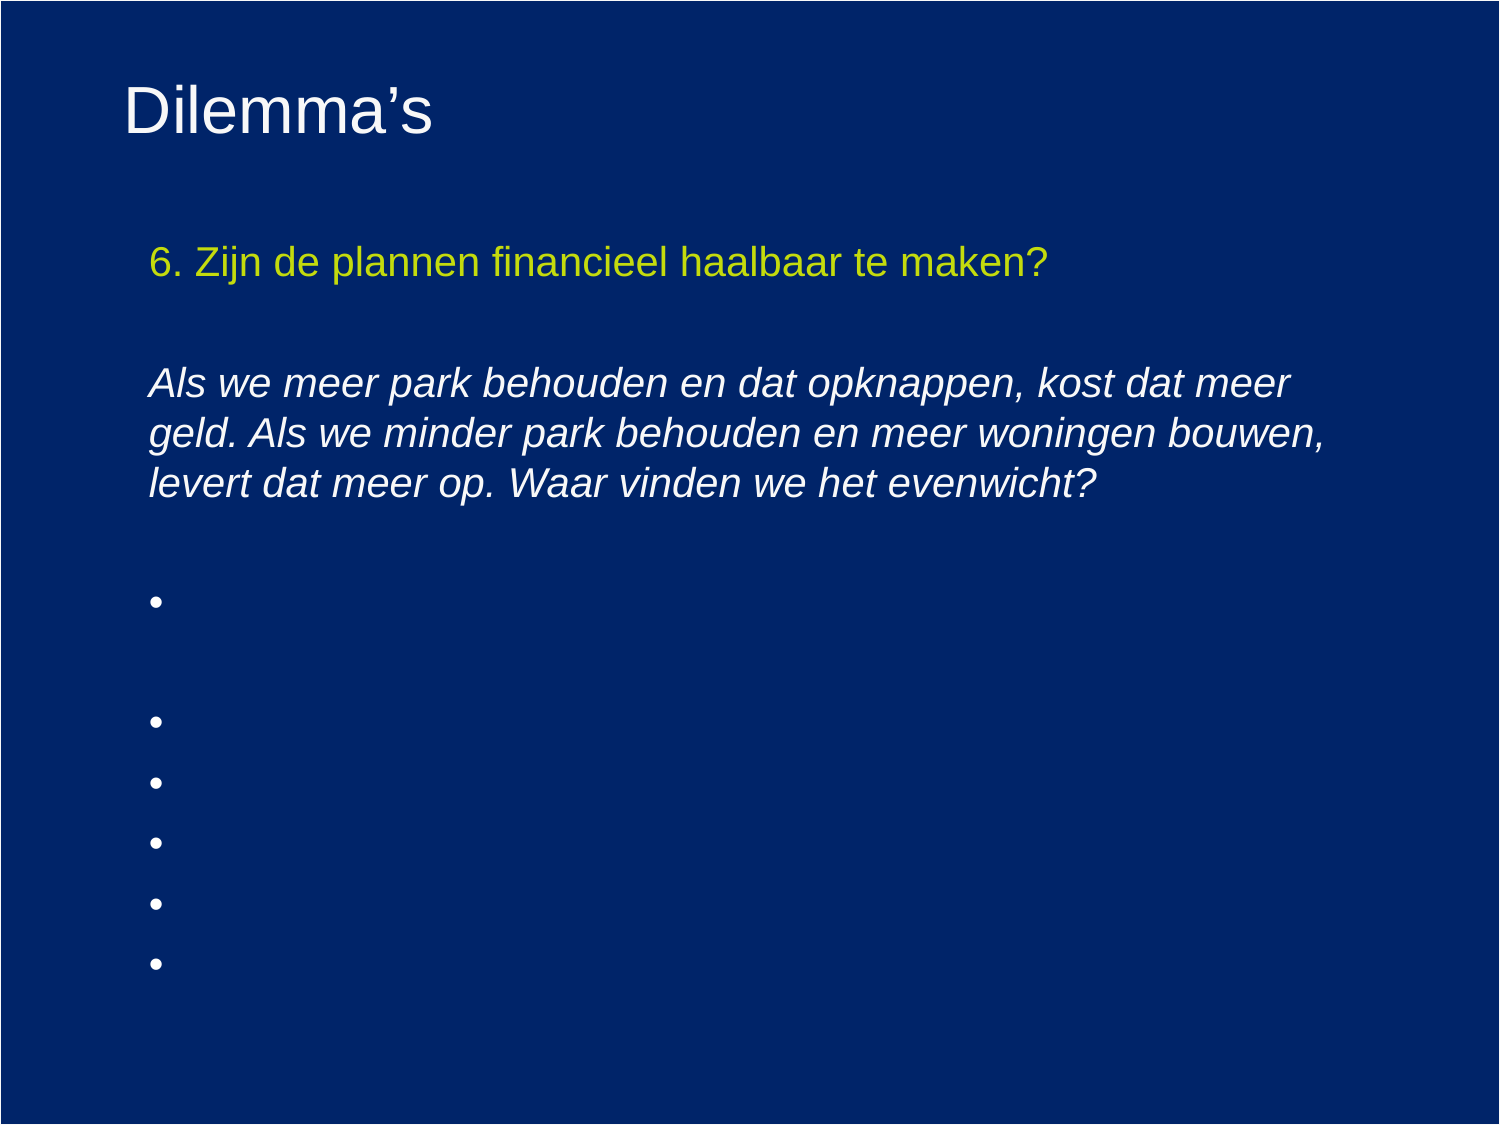

# Dilemma’s
6. Zijn de plannen financieel haalbaar te maken?
Als we meer park behouden en dat opknappen, kost dat meer geld. Als we minder park behouden en meer woningen bouwen, levert dat meer op. Waar vinden we het evenwicht?